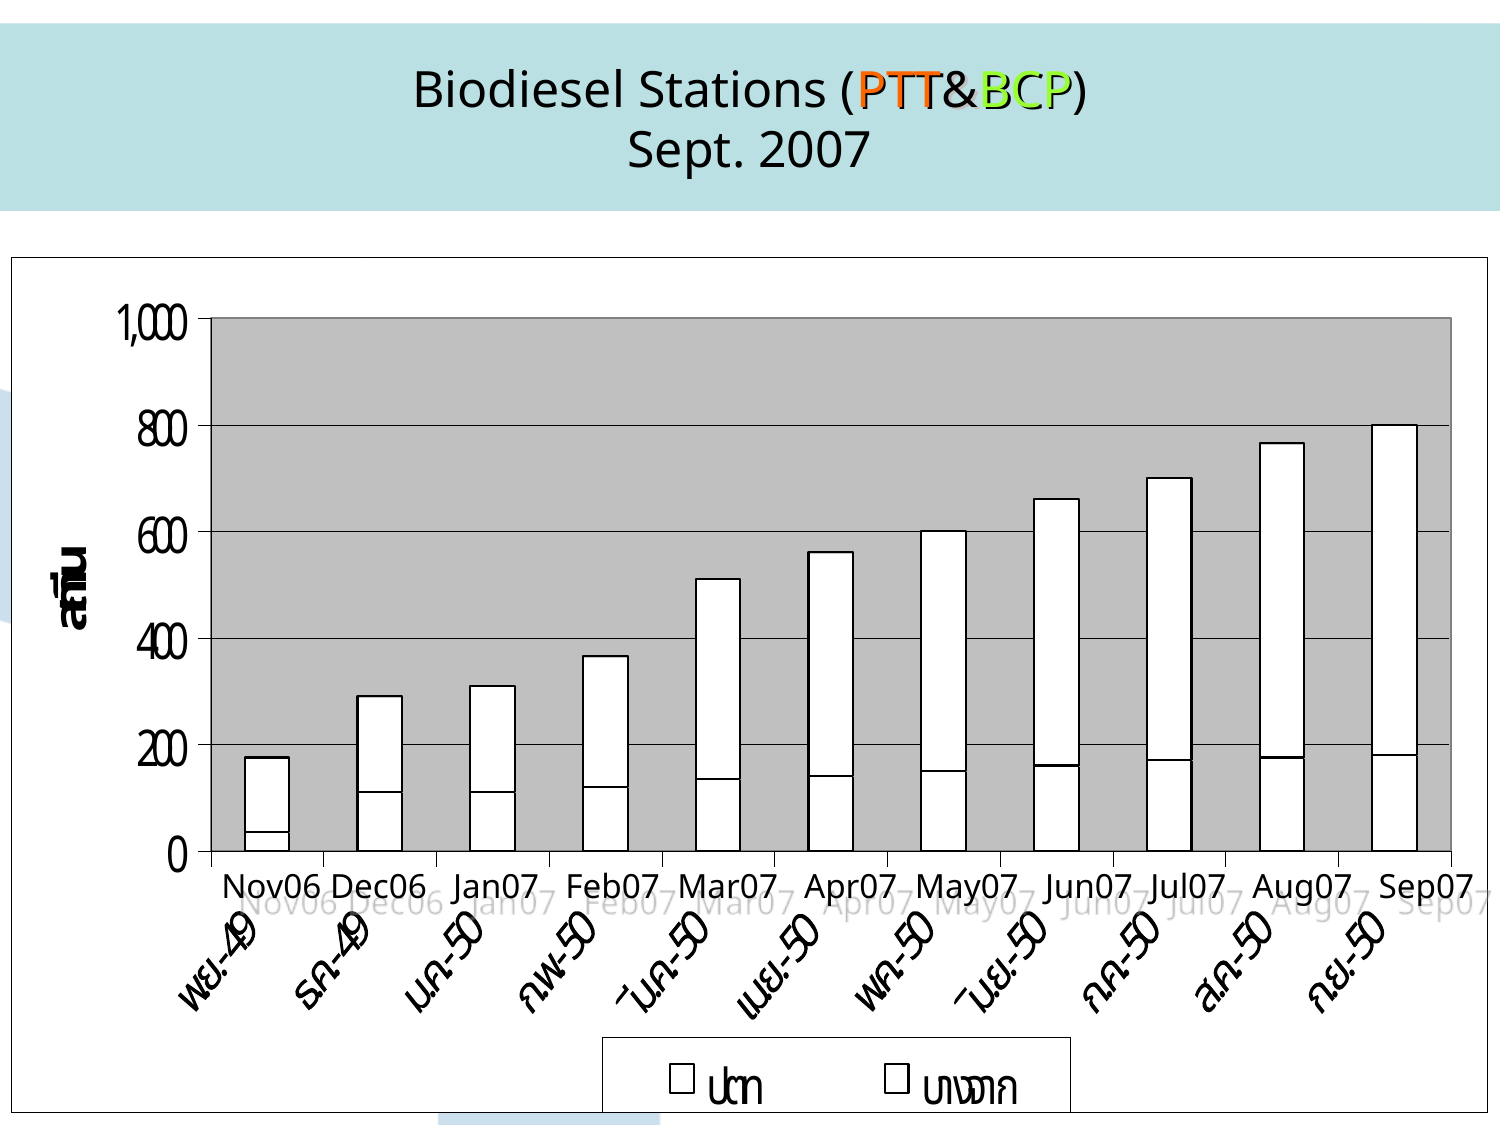

# Biodiesel Stations (PTT&BCP) Sept. 2007
Nov06 Dec06 Jan07 Feb07 Mar07 Apr07 May07 Jun07 Jul07 Aug07 Sep07